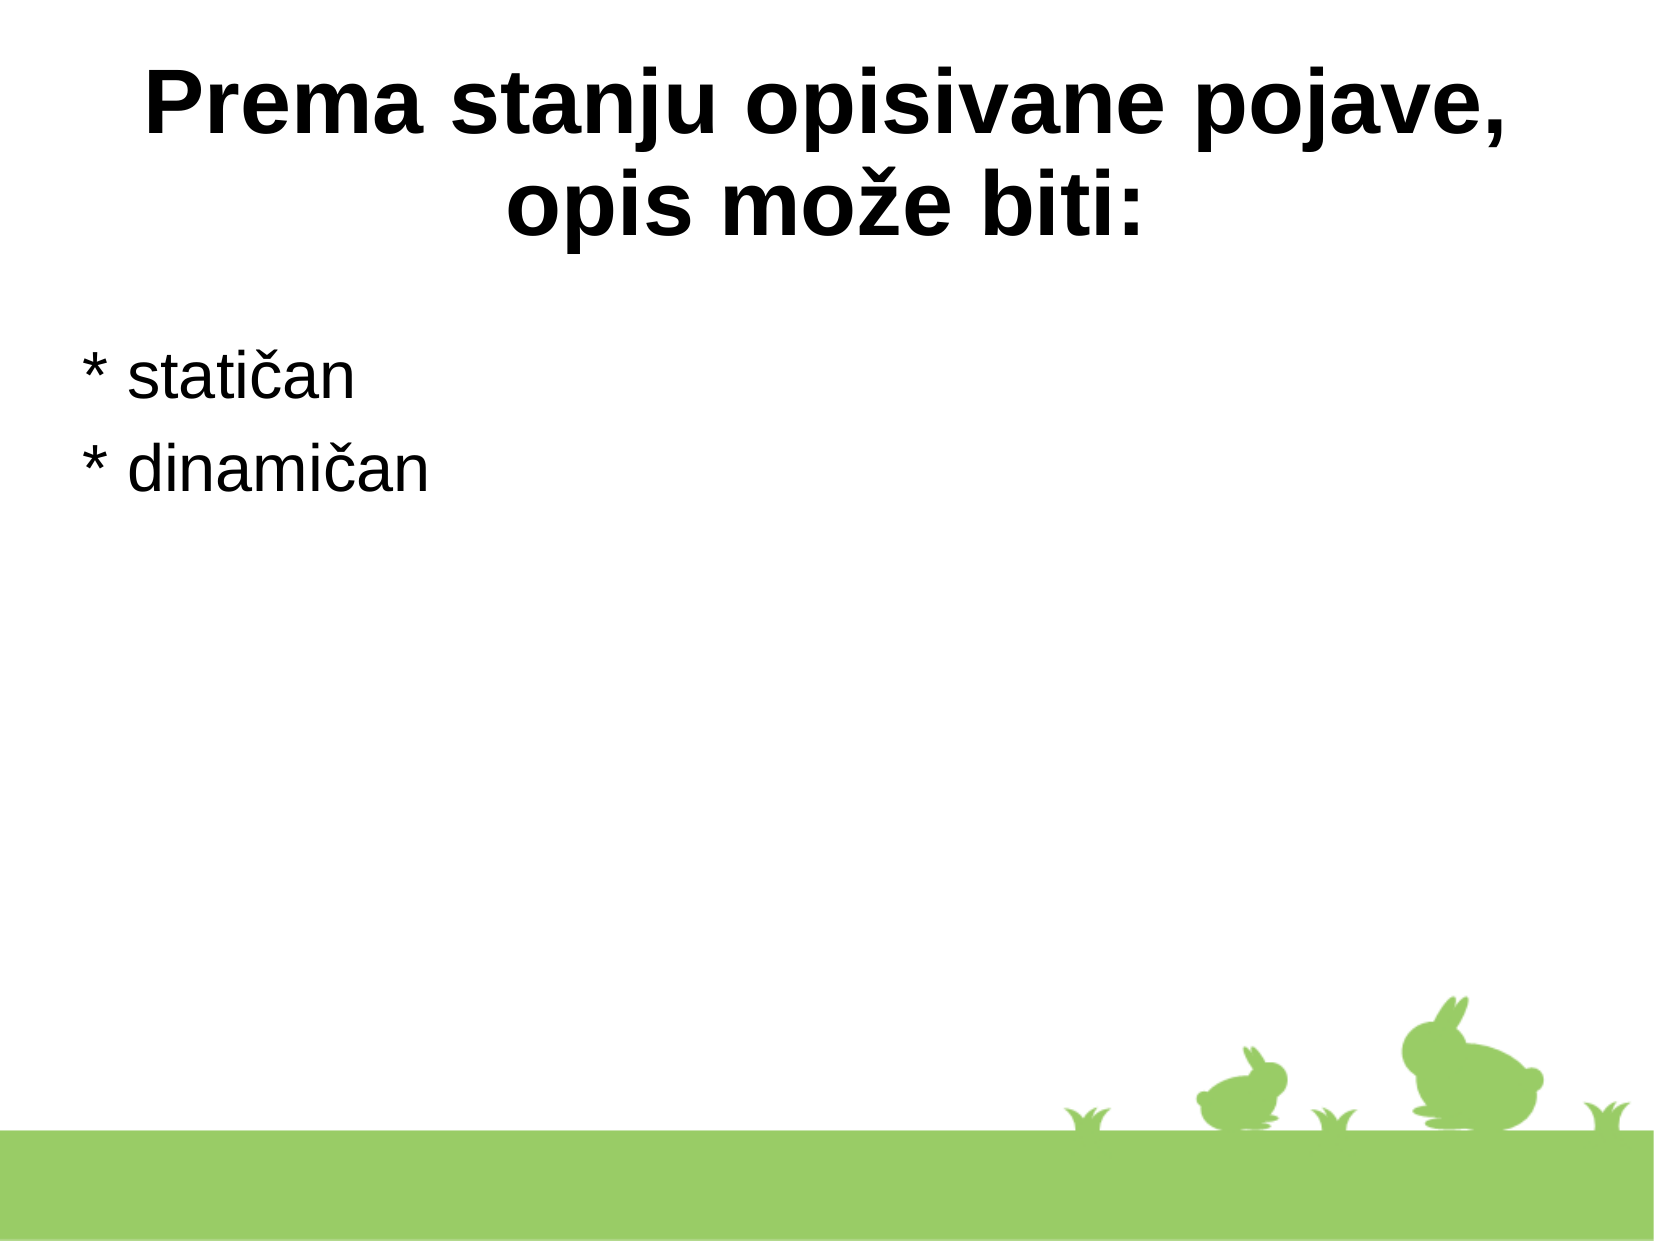

# Prema stanju opisivane pojave, opis može biti:
* statičan
* dinamičan